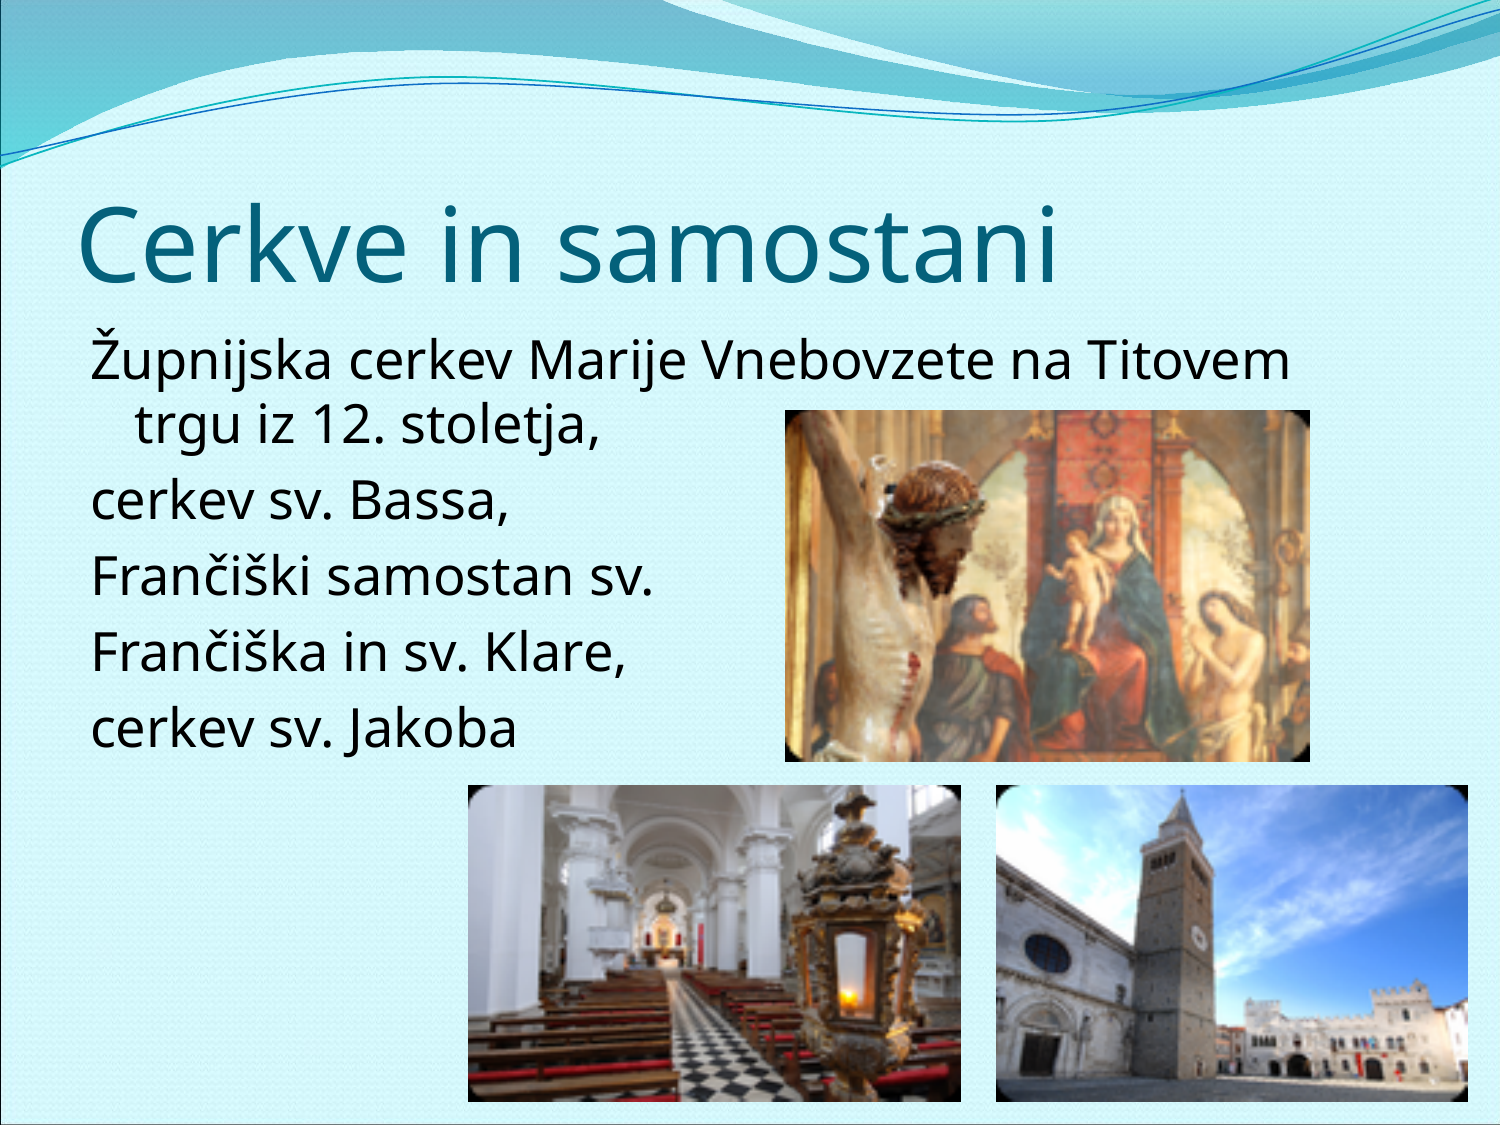

# Cerkve in samostani
Župnijska cerkev Marije Vnebovzete na Titovem trgu iz 12. stoletja,
cerkev sv. Bassa,
Frančiški samostan sv.
Frančiška in sv. Klare,
cerkev sv. Jakoba